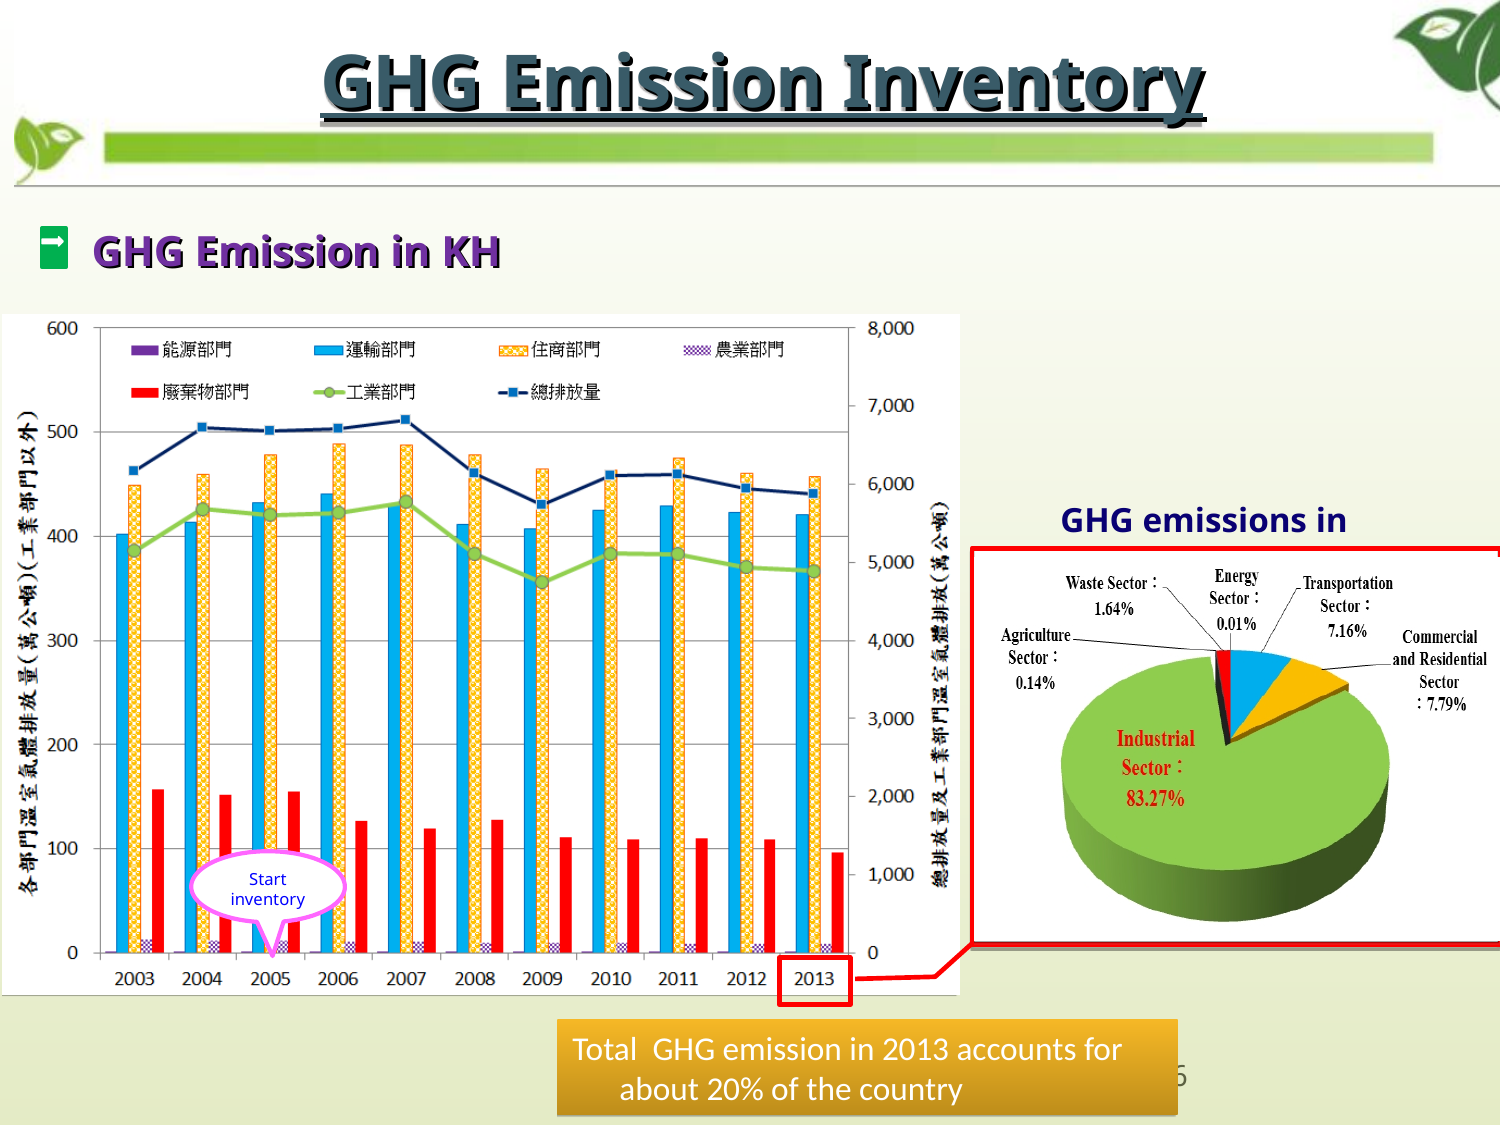

# GHG Emission Inventory
GHG Emission in KH
Start inventory
GHG emissions in 2013
Industry sector：83.27%
Total GHG emission in 2013 accounts for about 20% of the country
5